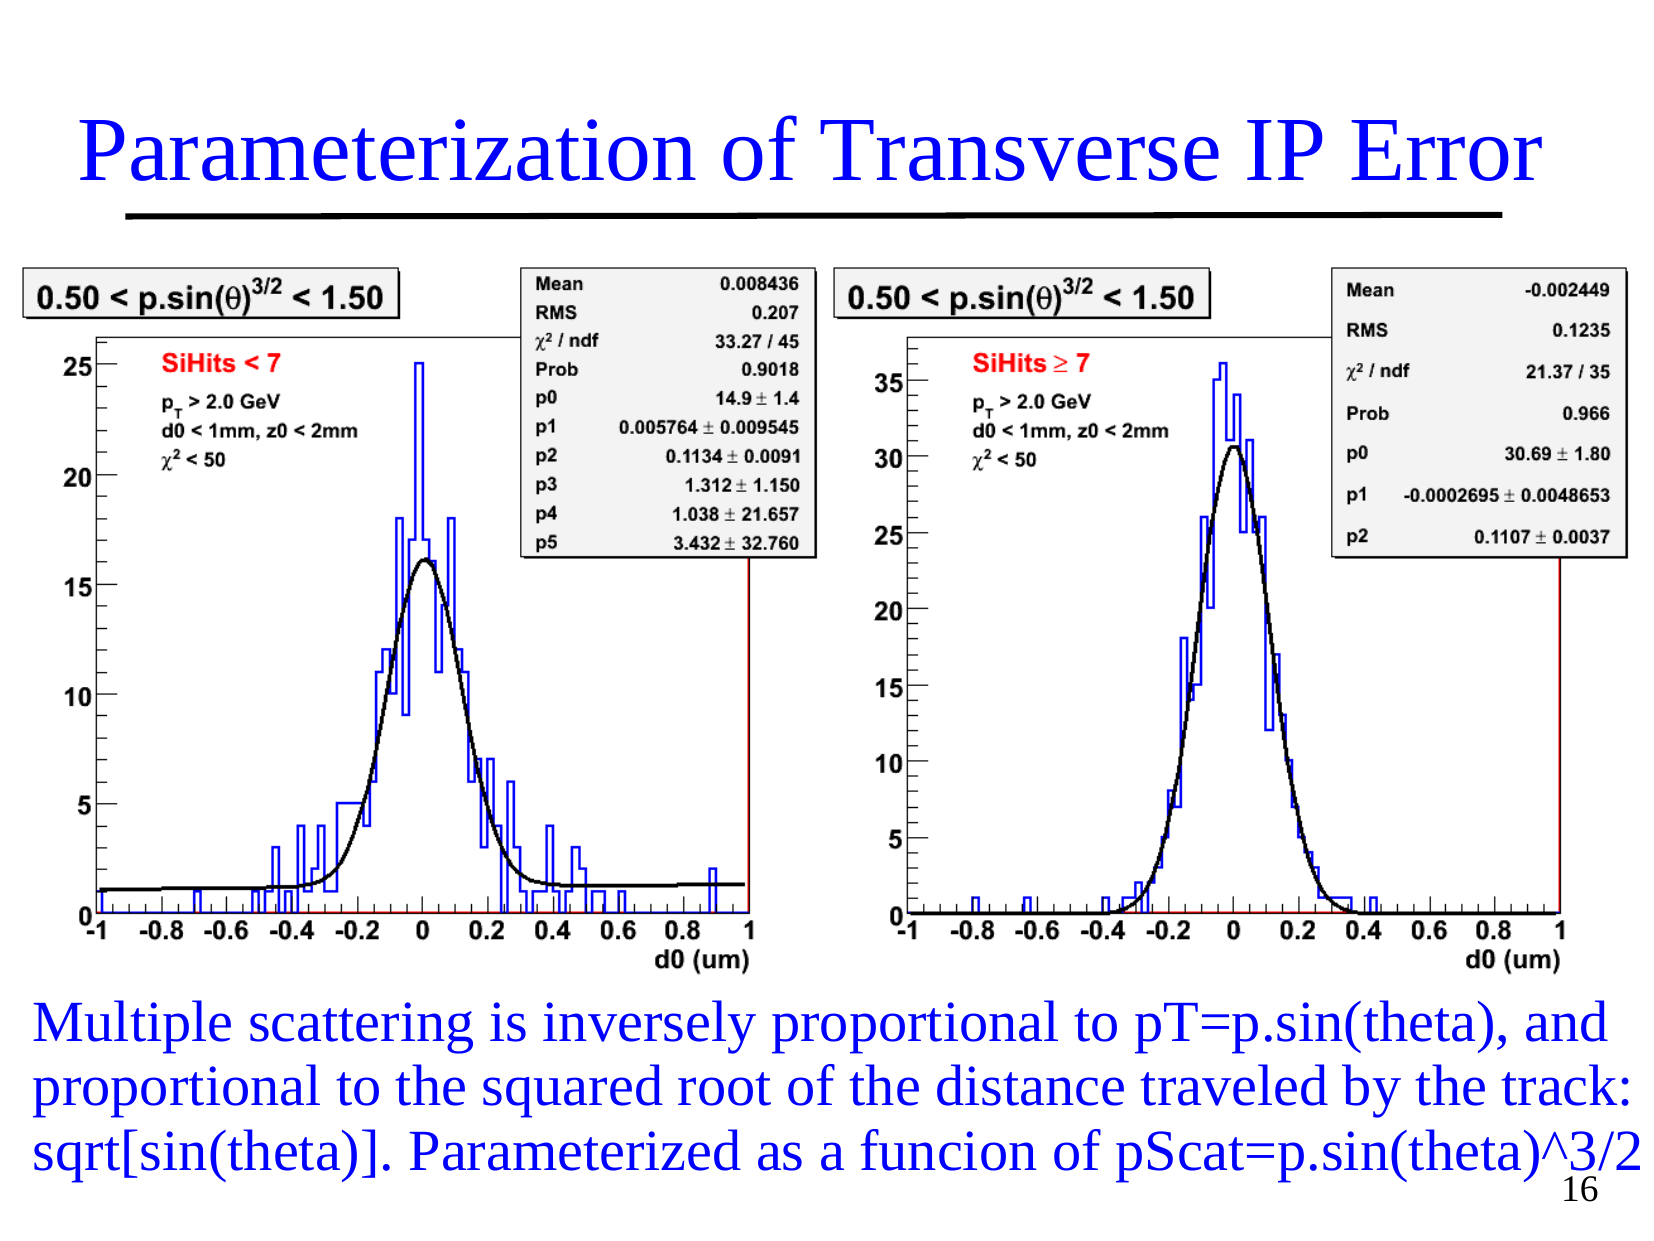

Parameterization of Transverse IP Error
Multiple scattering is inversely proportional to pT=p.sin(theta), and
proportional to the squared root of the distance traveled by the track:
sqrt[sin(theta)]. Parameterized as a funcion of pScat=p.sin(theta)^3/2